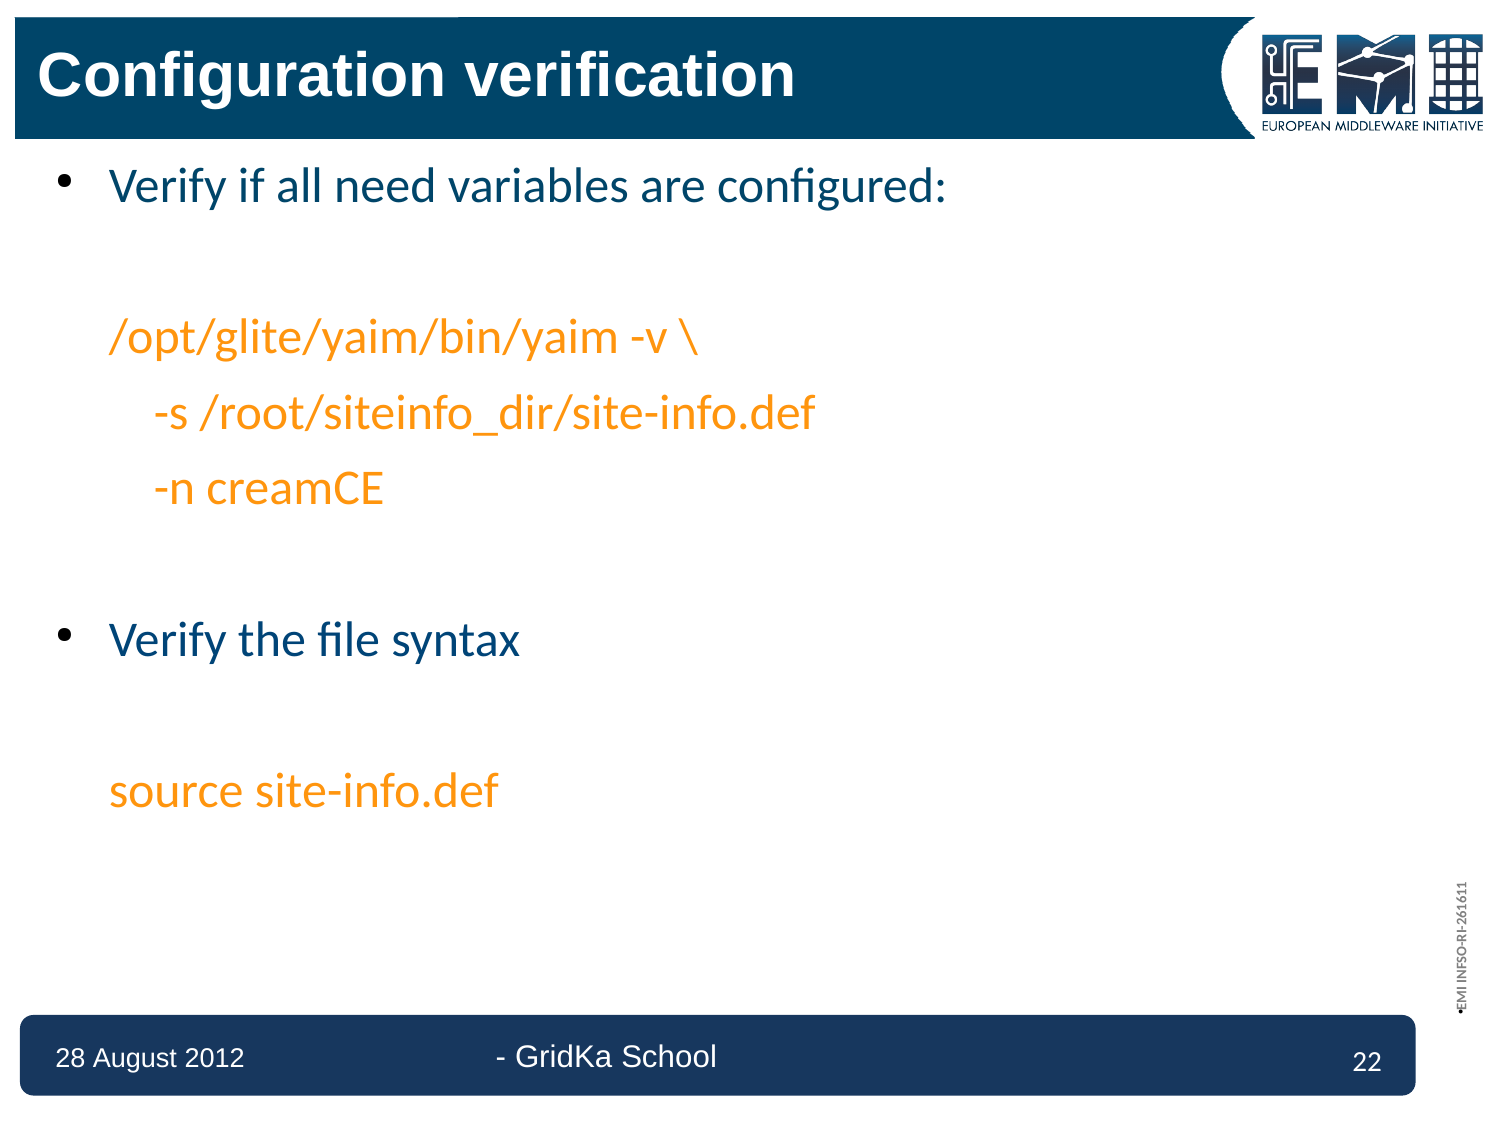

Configuration verification
# Verify if all need variables are configured:
/opt/glite/yaim/bin/yaim -v \
 -s /root/siteinfo_dir/site-info.def
 -n creamCE
Verify the file syntax
source site-info.def
GridKa School
22